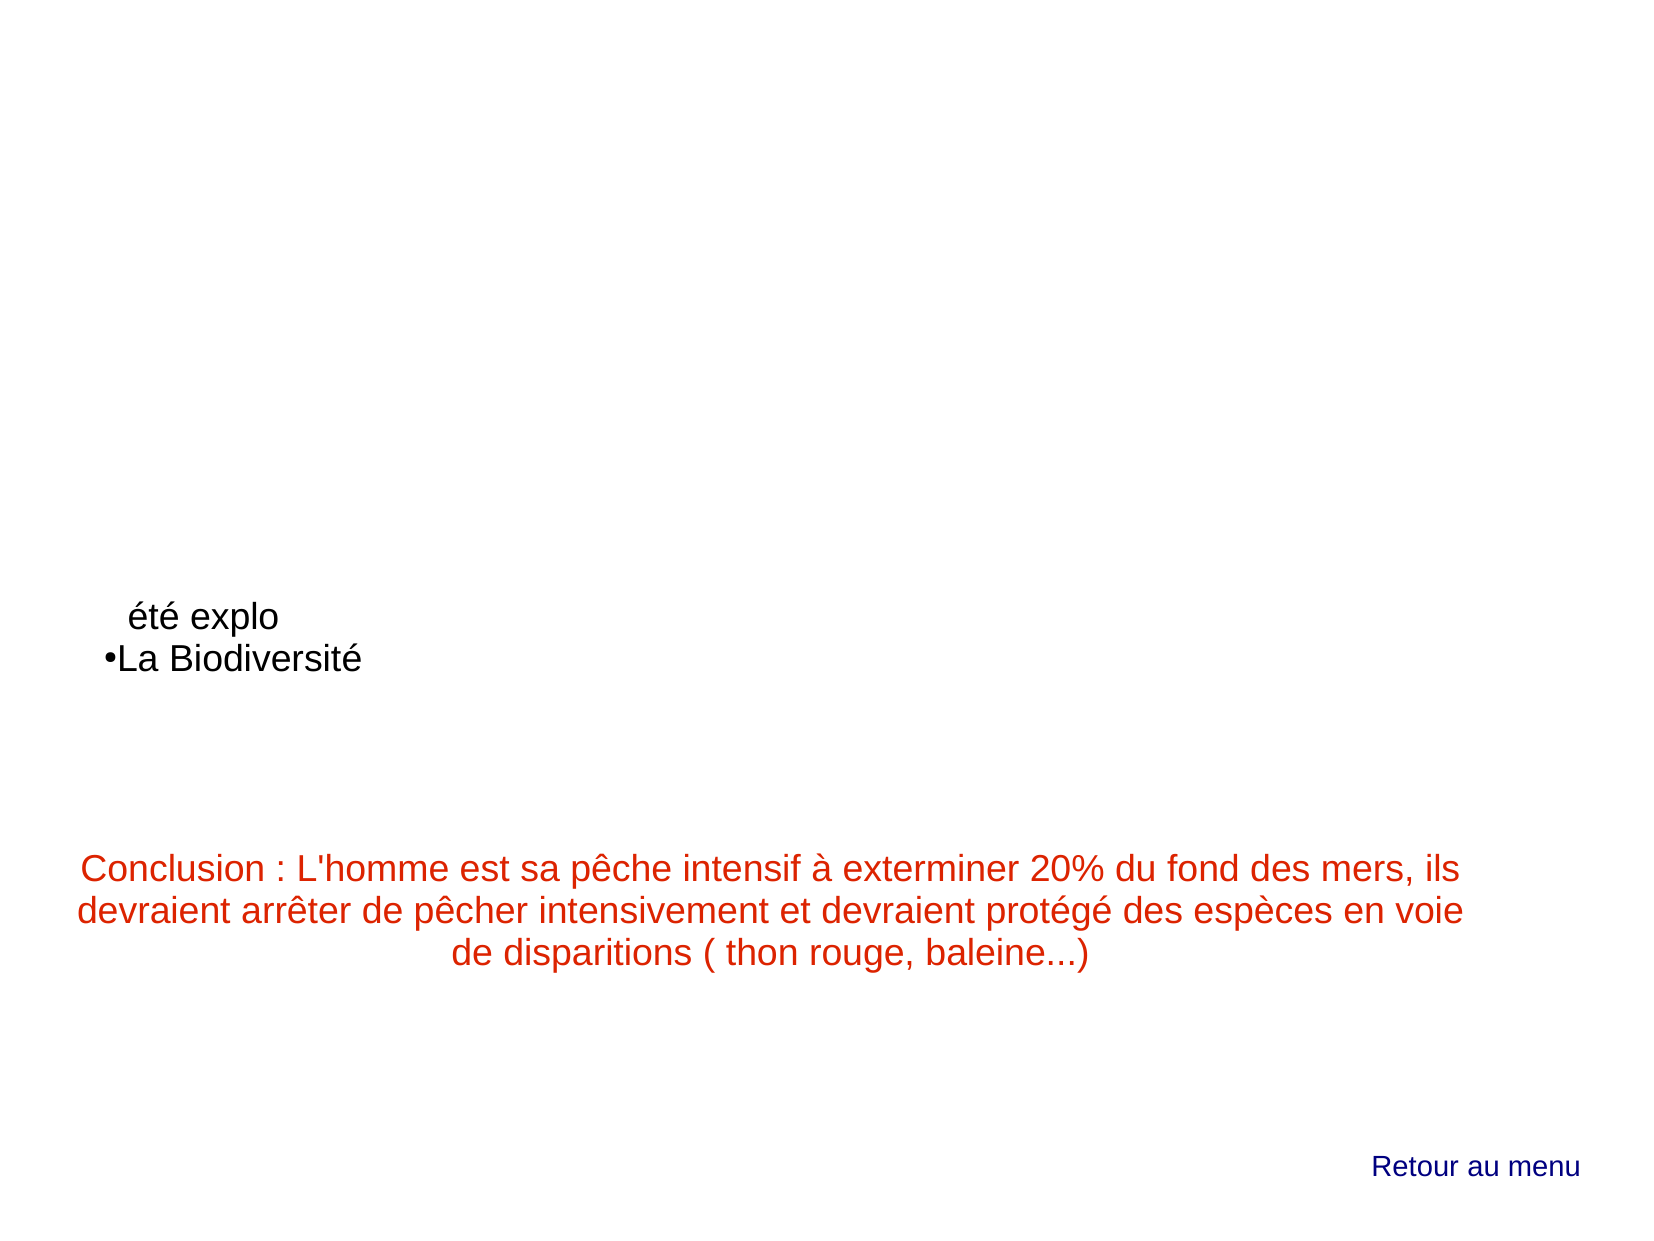

# La Biodiversité marine, qu'est-ce que c'est ?
III ) L'incroyable Biodiversité marine
Si les espèces terrestres sont assez bien recensées, la Biodiversité marine s’apparente encore à une Terre Incognito. En effet, moins de 20 % du fond des mers ont été explorés alors qu’ils représentent près des trois-quarts de la surface terrestre.
La Biodiversité marine est fragilisée par la surpêche et la pollution. Les espèces emblématiques de la Biodiversité marine souffrent de plus en plus des activités humaines. En France, le Grenelle de la mer est censé aboutir à la mise en place d'une vraie politique de préservation des espèces marines.
Conclusion : L'homme est sa pêche intensif à exterminer 20% du fond des mers, ils devraient arrêter de pêcher intensivement et devraient protégé des espèces en voie de disparitions ( thon rouge, baleine...)
Retour au menu